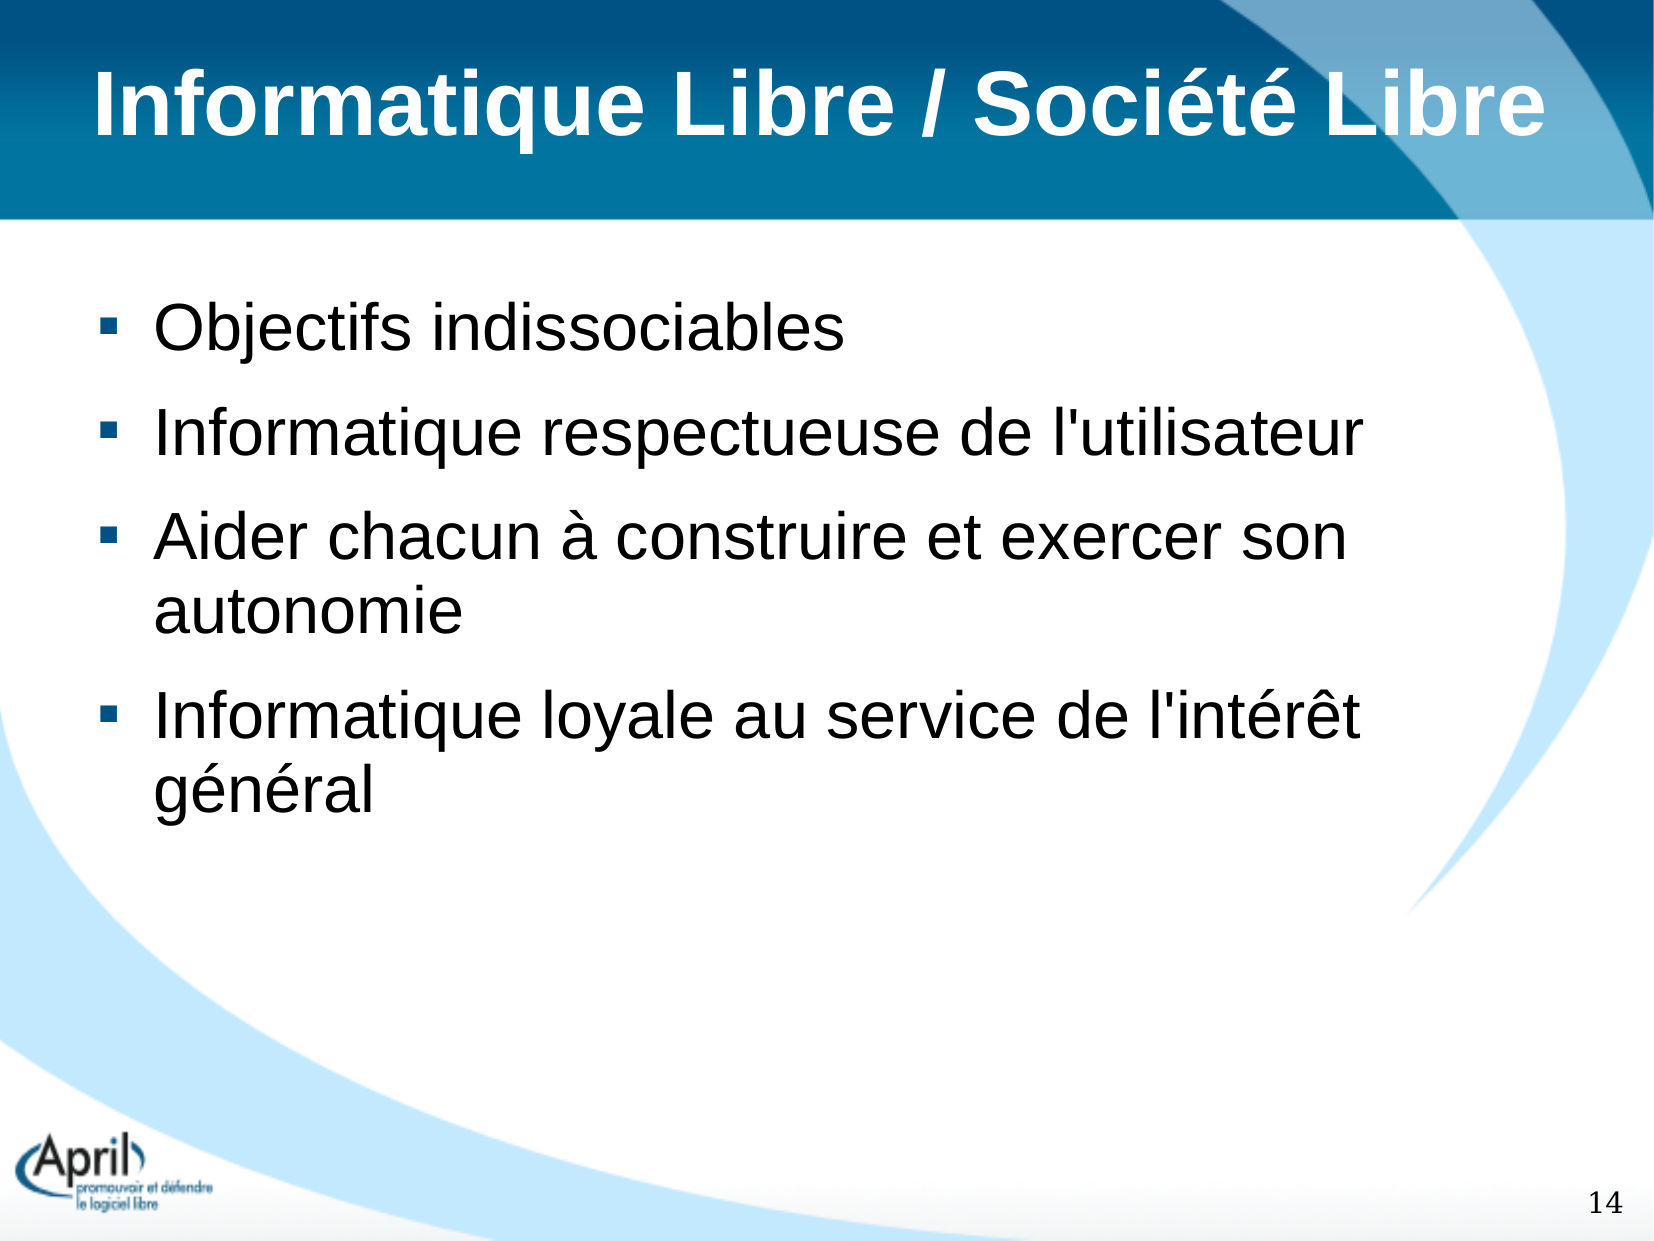

# Informatique Libre / Société Libre
Objectifs indissociables
Informatique respectueuse de l'utilisateur
Aider chacun à construire et exercer son autonomie
Informatique loyale au service de l'intérêt général
14